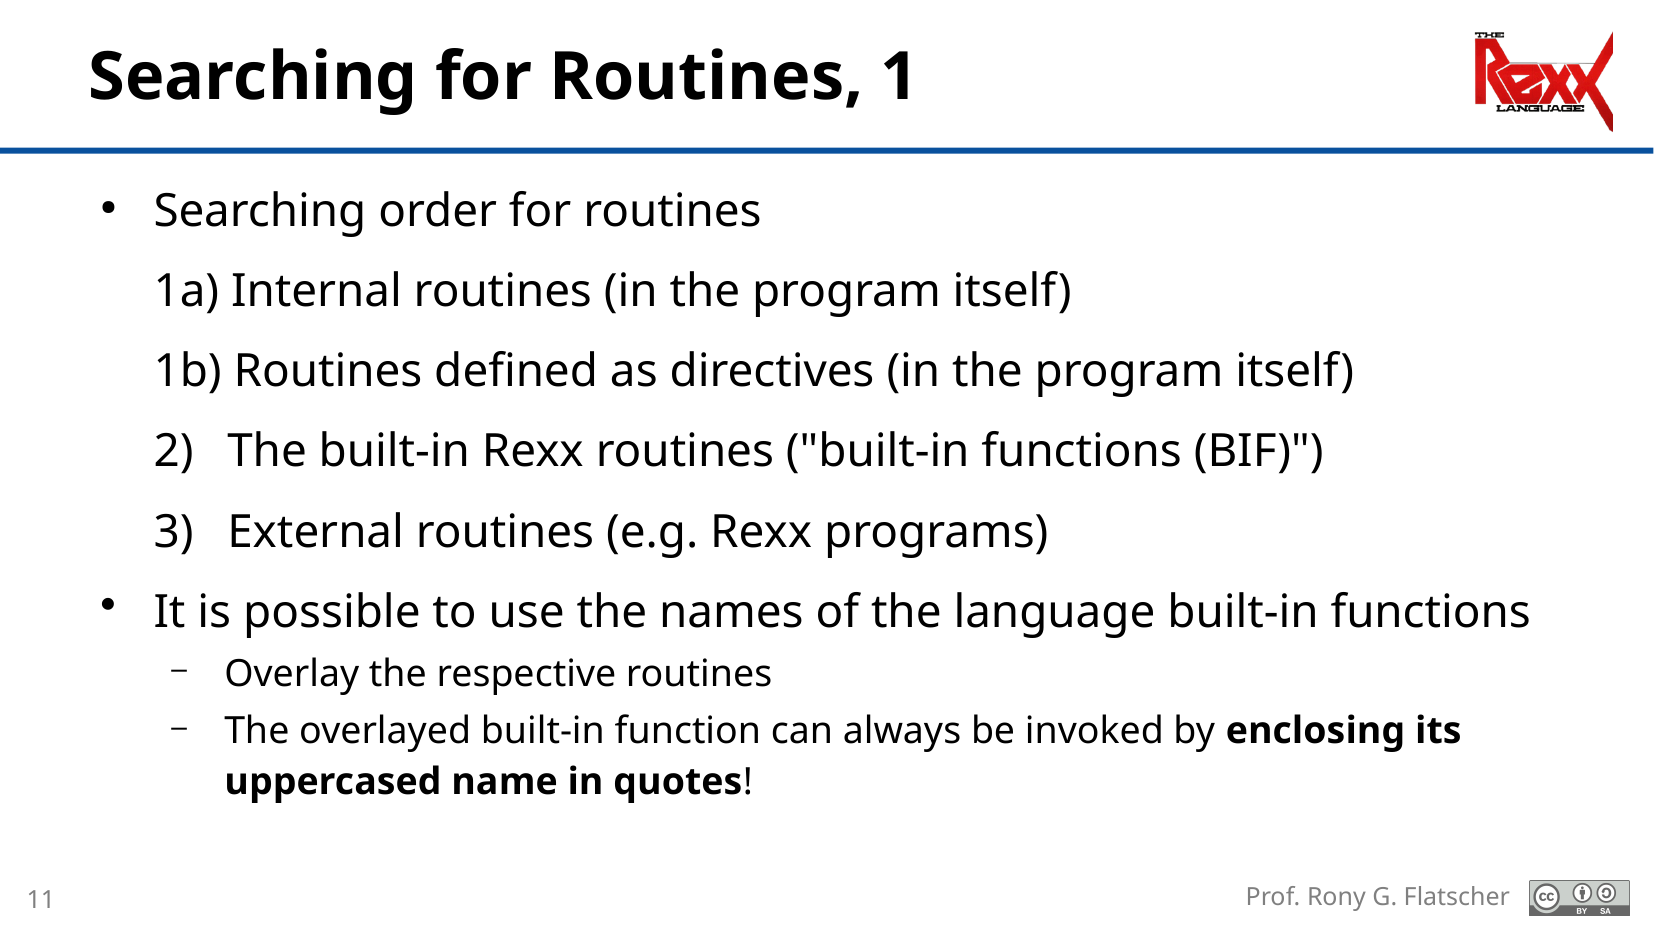

# Searching for Routines, 1
Searching order for routines
1a) Internal routines (in the program itself)
1b) Routines defined as directives (in the program itself)
2) 	The built-in Rexx routines ("built-in functions (BIF)")
3) 	External routines (e.g. Rexx programs)
It is possible to use the names of the language built-in functions
Overlay the respective routines
The overlayed built-in function can always be invoked by enclosing its uppercased name in quotes!